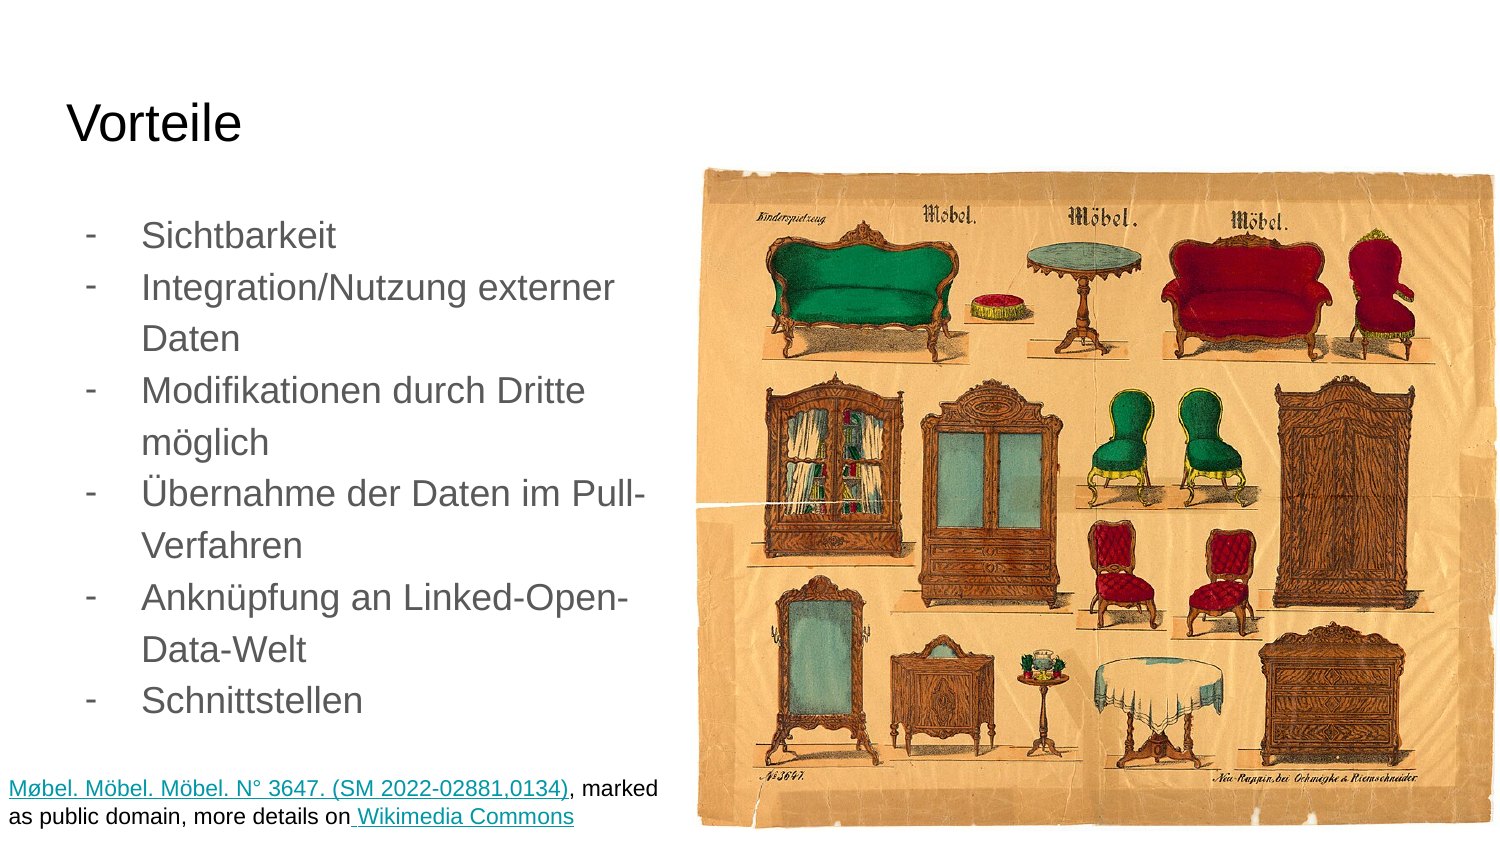

# Vorteile
Sichtbarkeit
Integration/Nutzung externer Daten
Modifikationen durch Dritte möglich
Übernahme der Daten im Pull-Verfahren
Anknüpfung an Linked-Open-Data-Welt
Schnittstellen
Møbel. Möbel. Möbel. N° 3647. (SM 2022-02881,0134), marked as public domain, more details on Wikimedia Commons